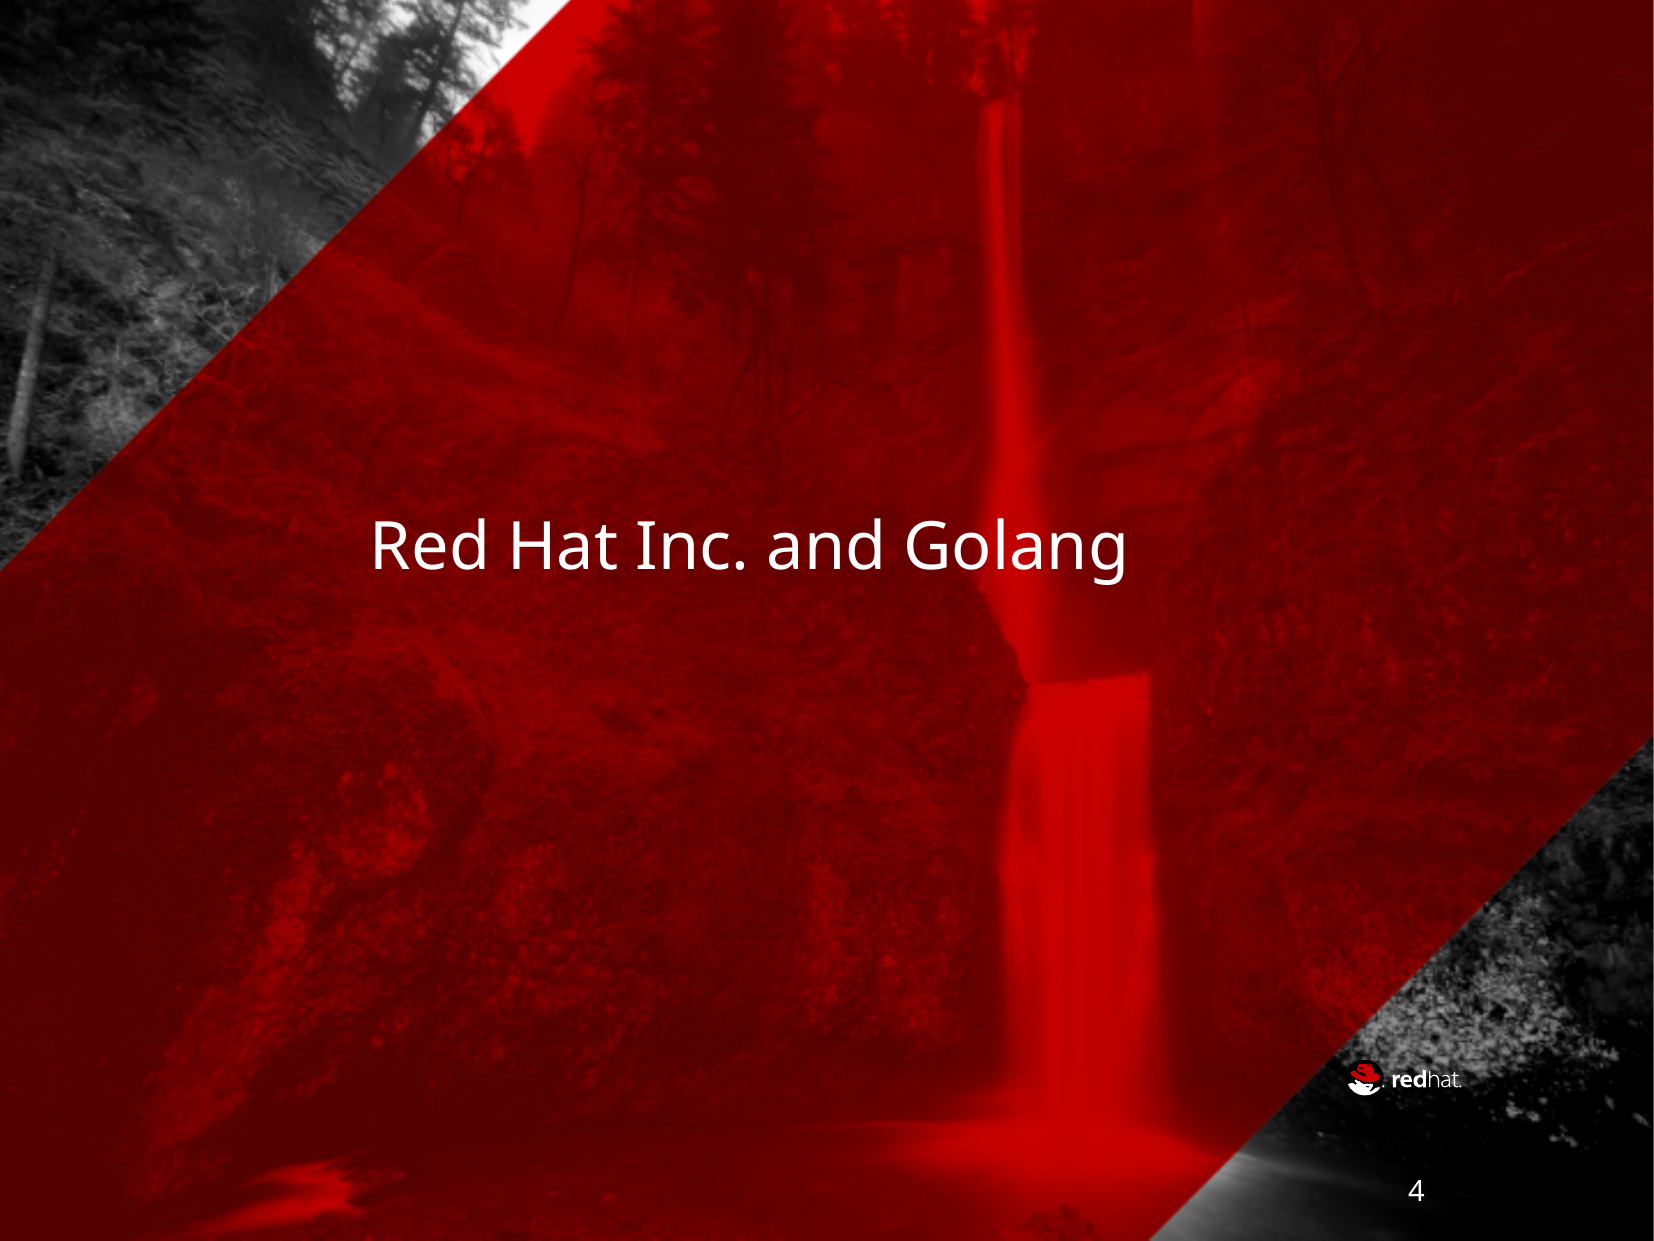

# Red Hat Inc. and Golang
4